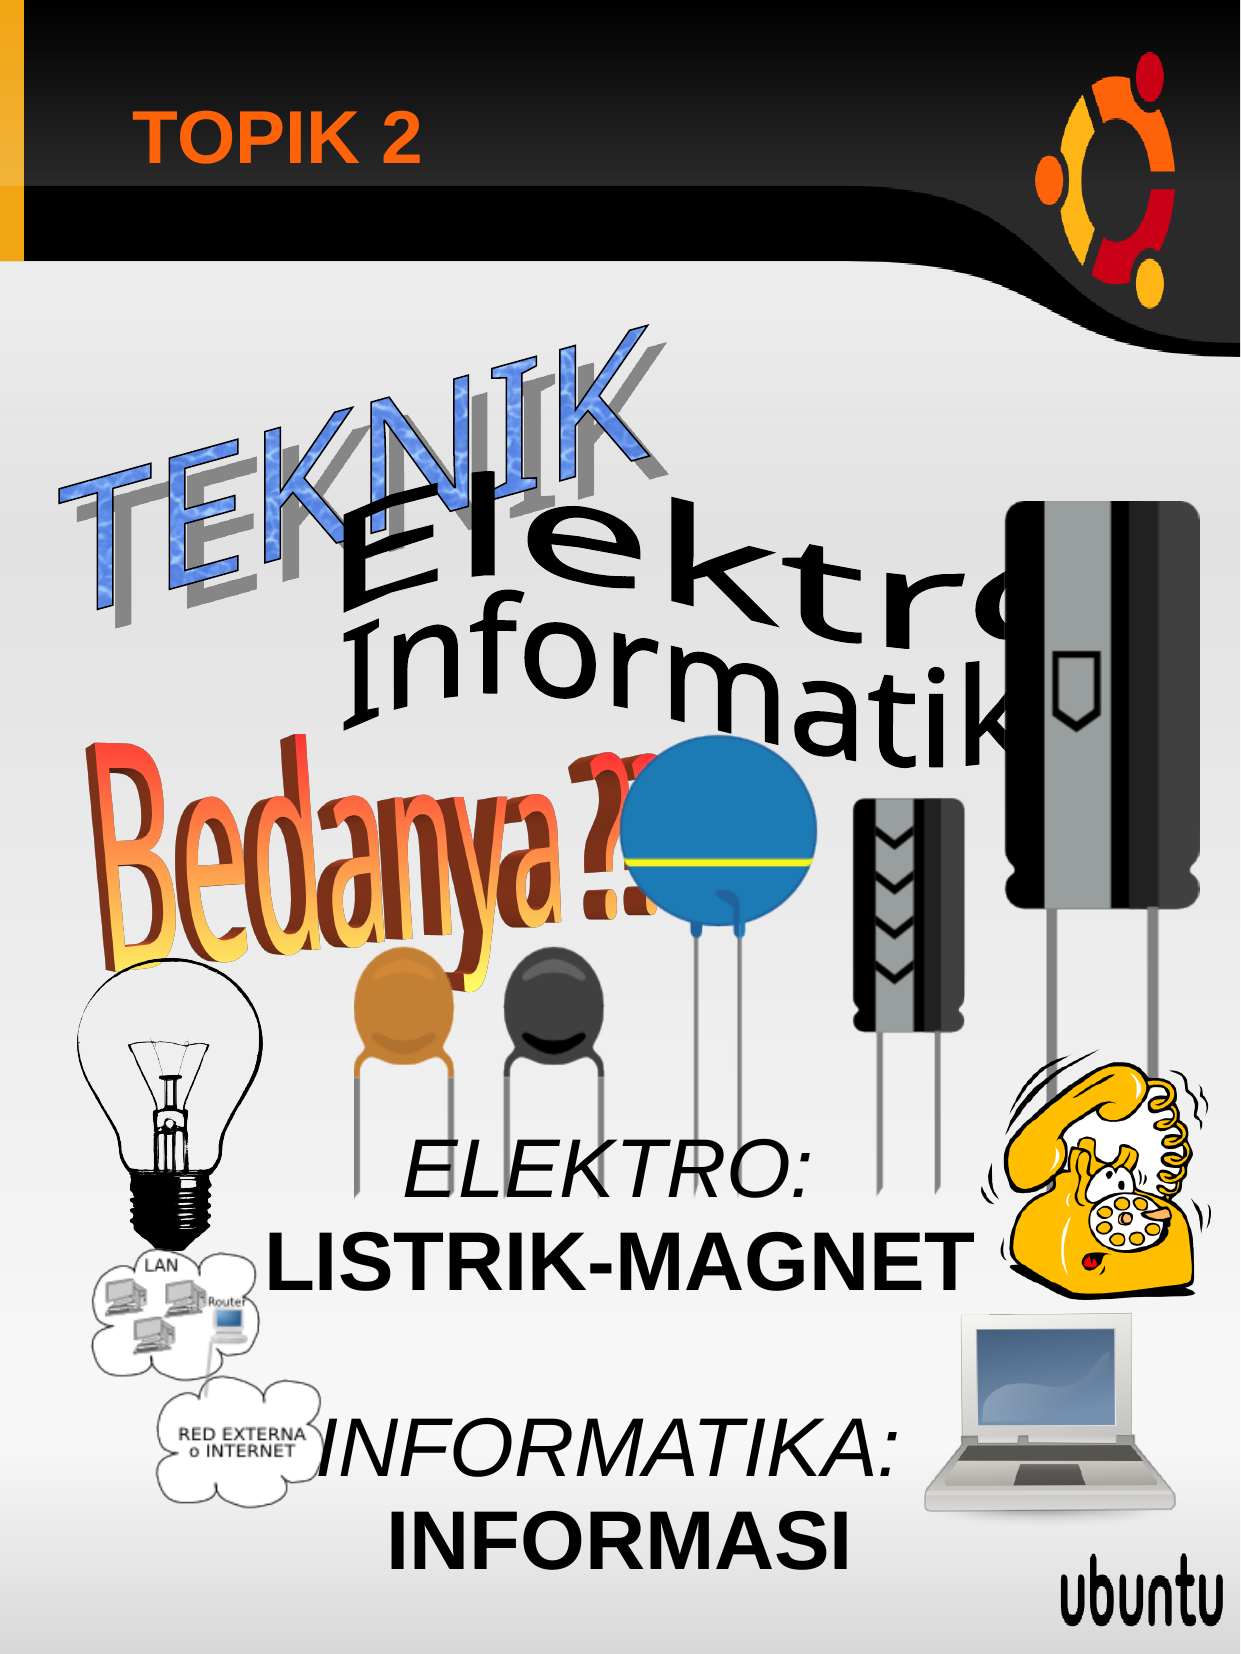

TOPIK 2
TEKNIK
Elektro
Informatika
Bedanya ???
ELEKTRO:
LISTRIK-MAGNET
INFORMATIKA:
INFORMASI